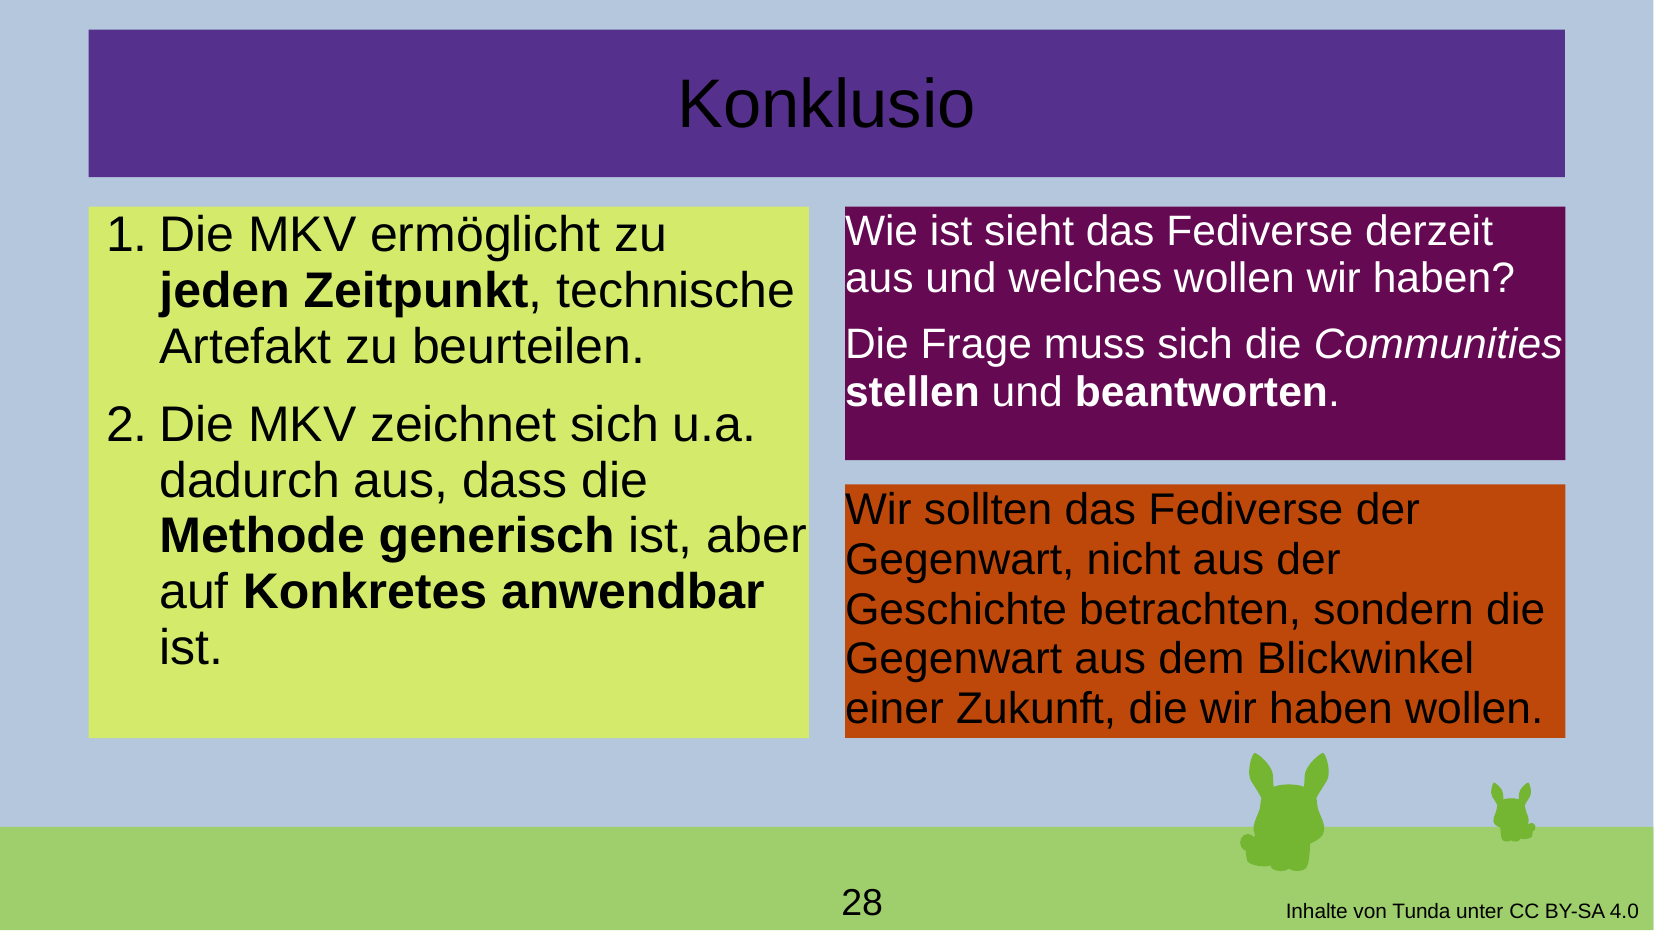

# Konklusio
Die MKV ermöglicht zu jeden Zeitpunkt, technische Artefakt zu beurteilen.
Die MKV zeichnet sich u.a. dadurch aus, dass die Methode generisch ist, aber auf Konkretes anwendbar ist.
Wie ist sieht das Fediverse derzeit aus und welches wollen wir haben?
Die Frage muss sich die Communities stellen und beantworten.
Wir sollten das Fediverse der Gegenwart, nicht aus der Geschichte betrachten, sondern die Gegenwart aus dem Blickwinkel einer Zukunft, die wir haben wollen.
Inhalte von Tunda unter CC BY-SA 4.0